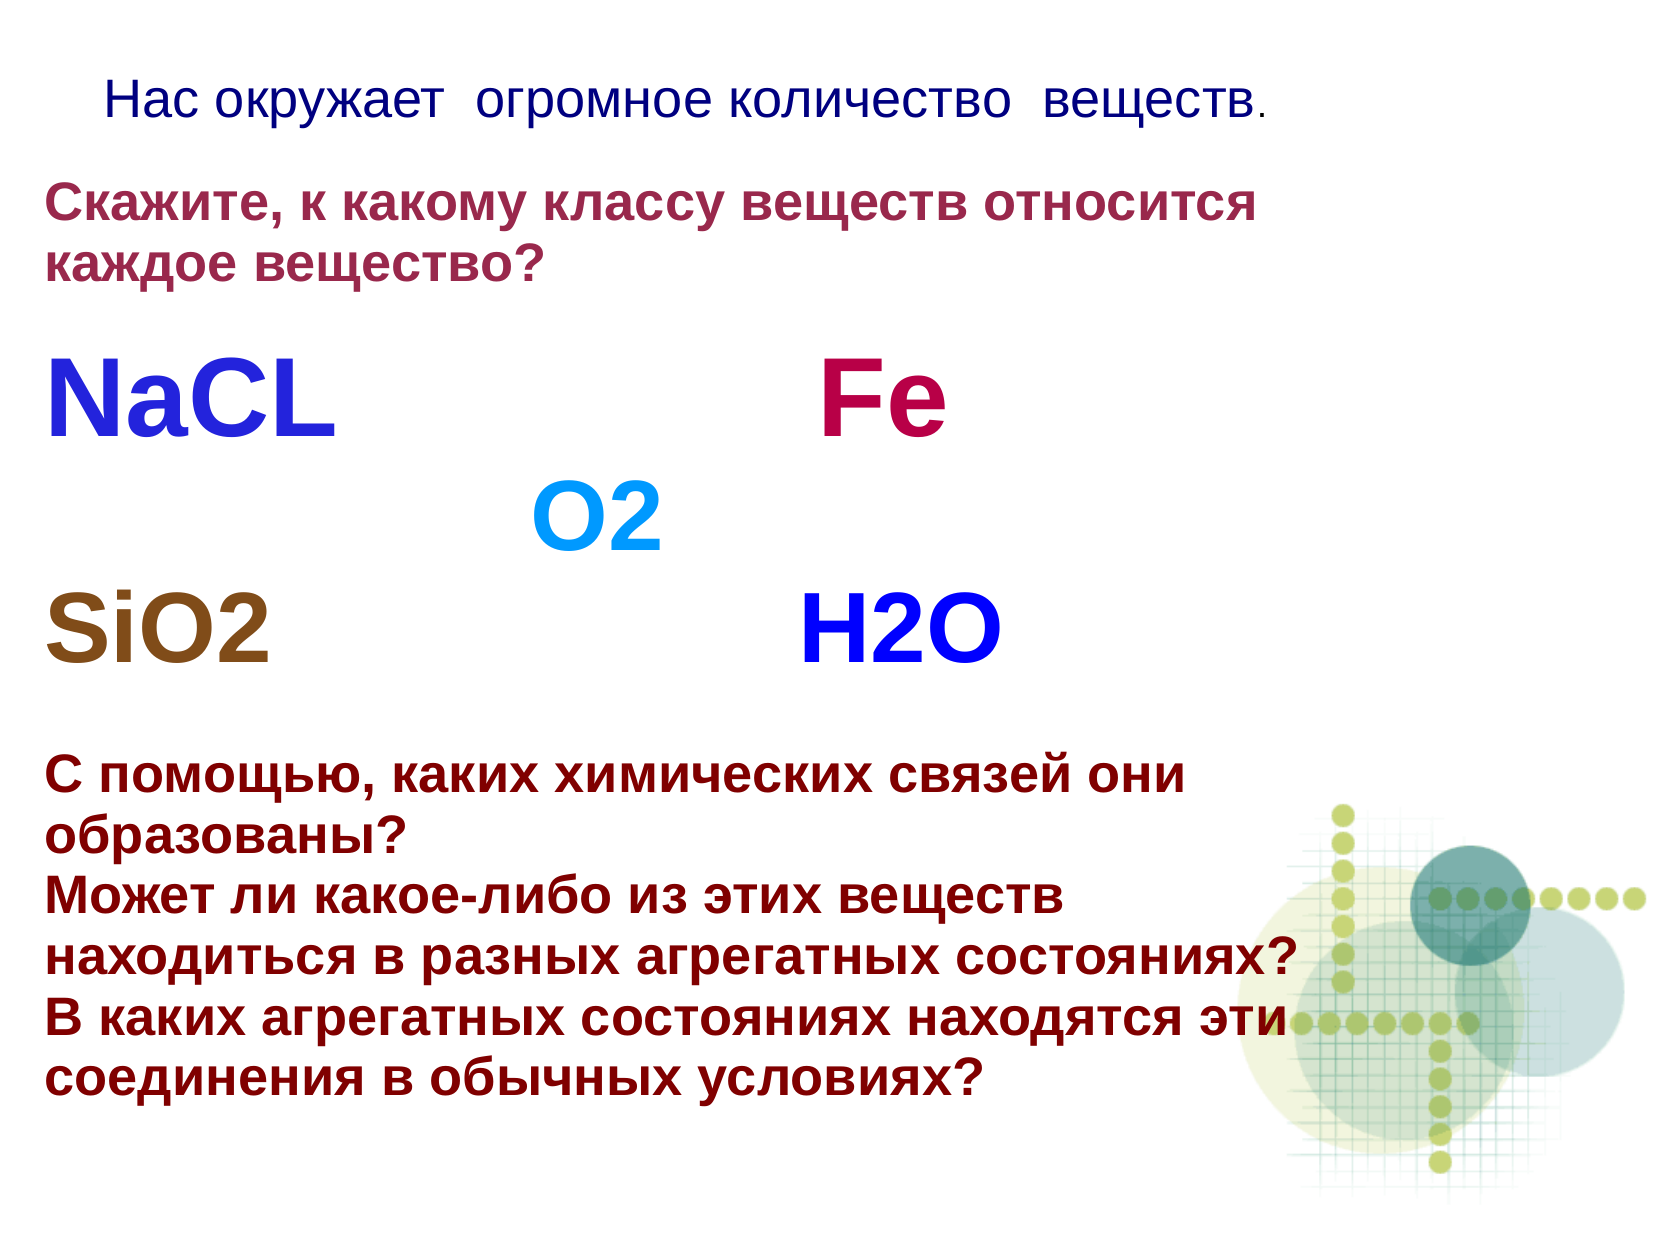

Нас окружает огромное количество веществ.
Скажите, к какому классу веществ относится каждое вещество?
NaCL Fe
 O2 SiO2 H2O
С помощью, каких химических связей они образованы?
Может ли какое-либо из этих веществ находиться в разных агрегатных состояниях?
В каких агрегатных состояниях находятся эти соединения в обычных условиях?